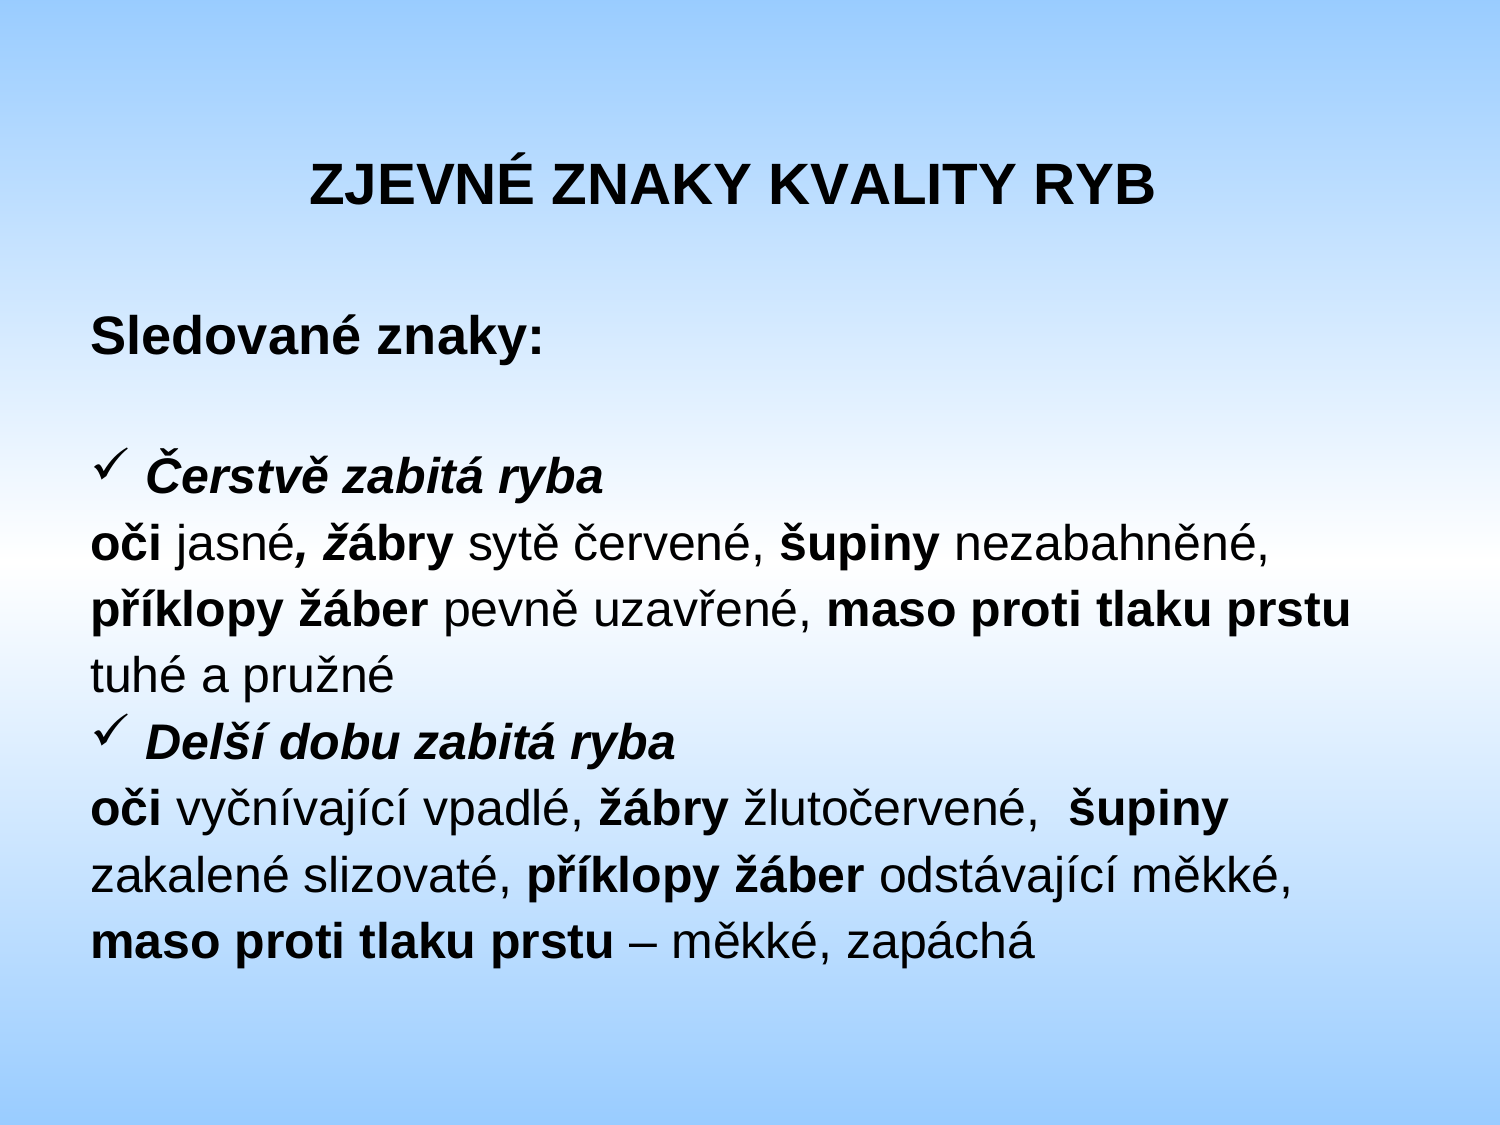

# ZJEVNÉ ZNAKY KVALITY RYB
Sledované znaky:
Čerstvě zabitá ryba
oči jasné, žábry sytě červené, šupiny nezabahněné,
příklopy žáber pevně uzavřené, maso proti tlaku prstu
tuhé a pružné
Delší dobu zabitá ryba
oči vyčnívající vpadlé, žábry žlutočervené, šupiny
zakalené slizovaté, příklopy žáber odstávající měkké,
maso proti tlaku prstu – měkké, zapáchá